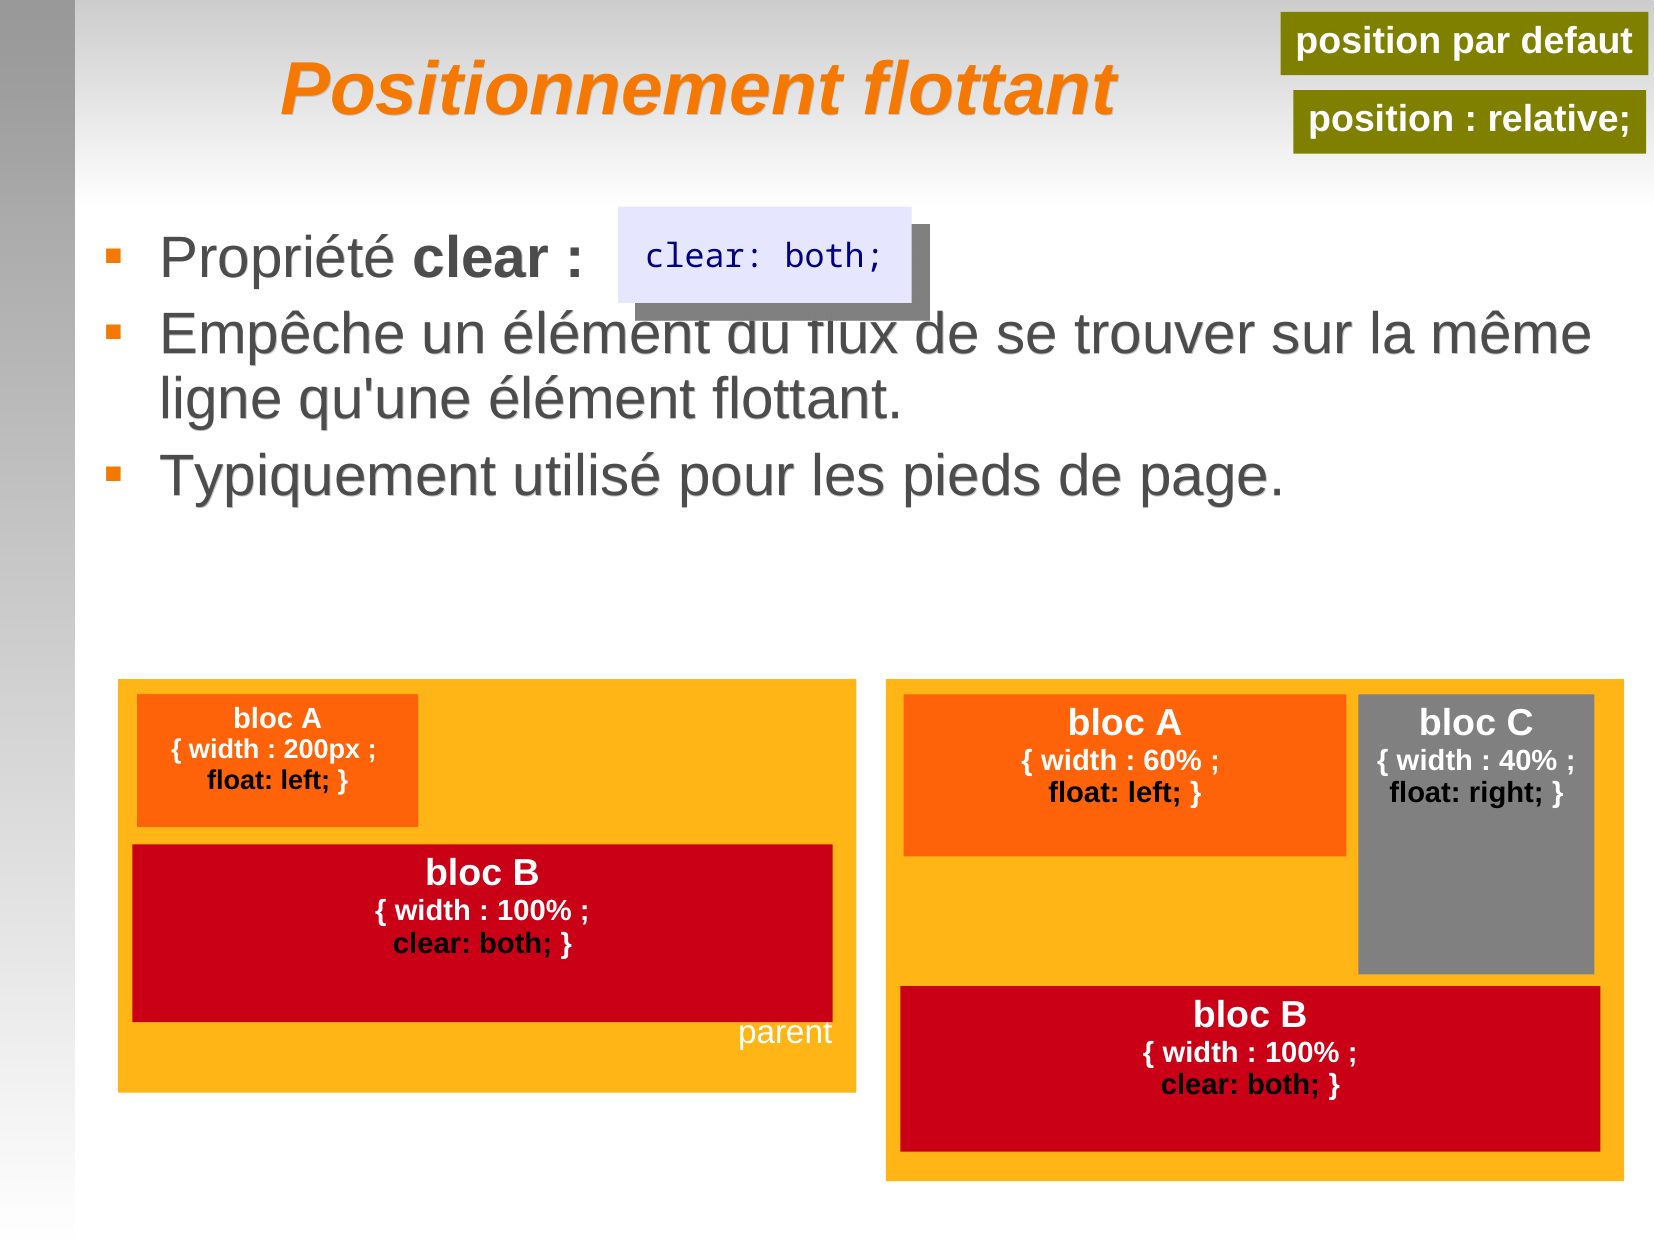

# Positionnement flottant
position par defaut
position : relative;
clear: both;
Propriété clear :
Empêche un élément du flux de se trouver sur la même ligne qu'une élément flottant.
Typiquement utilisé pour les pieds de page.
parent
parent
bloc A
{ width : 200px ;
float: left; }
bloc A
{ width : 200px ;
float: left; }
bloc A
{ width : 60% ;
float: left; }
bloc C
{ width : 40% ;
float: right; }
bloc B
{ width : 100% ;
clear: both; }
bloc B
{ width : 100% ;
clear: both; }